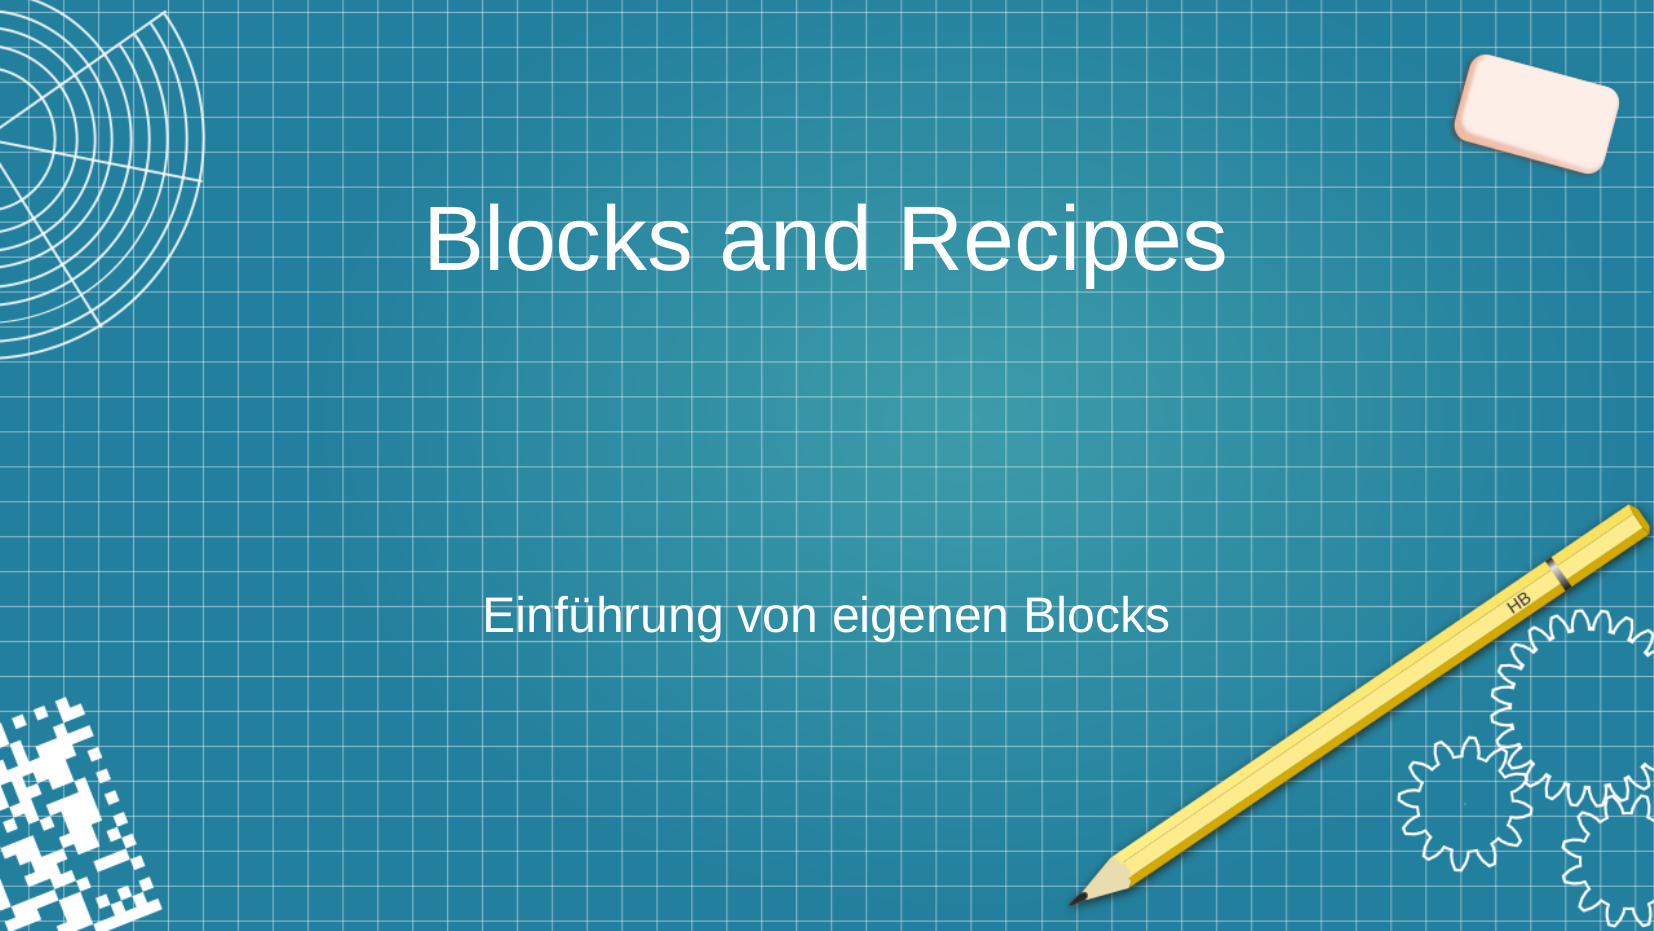

# Blocks and Recipes
Einführung von eigenen Blocks